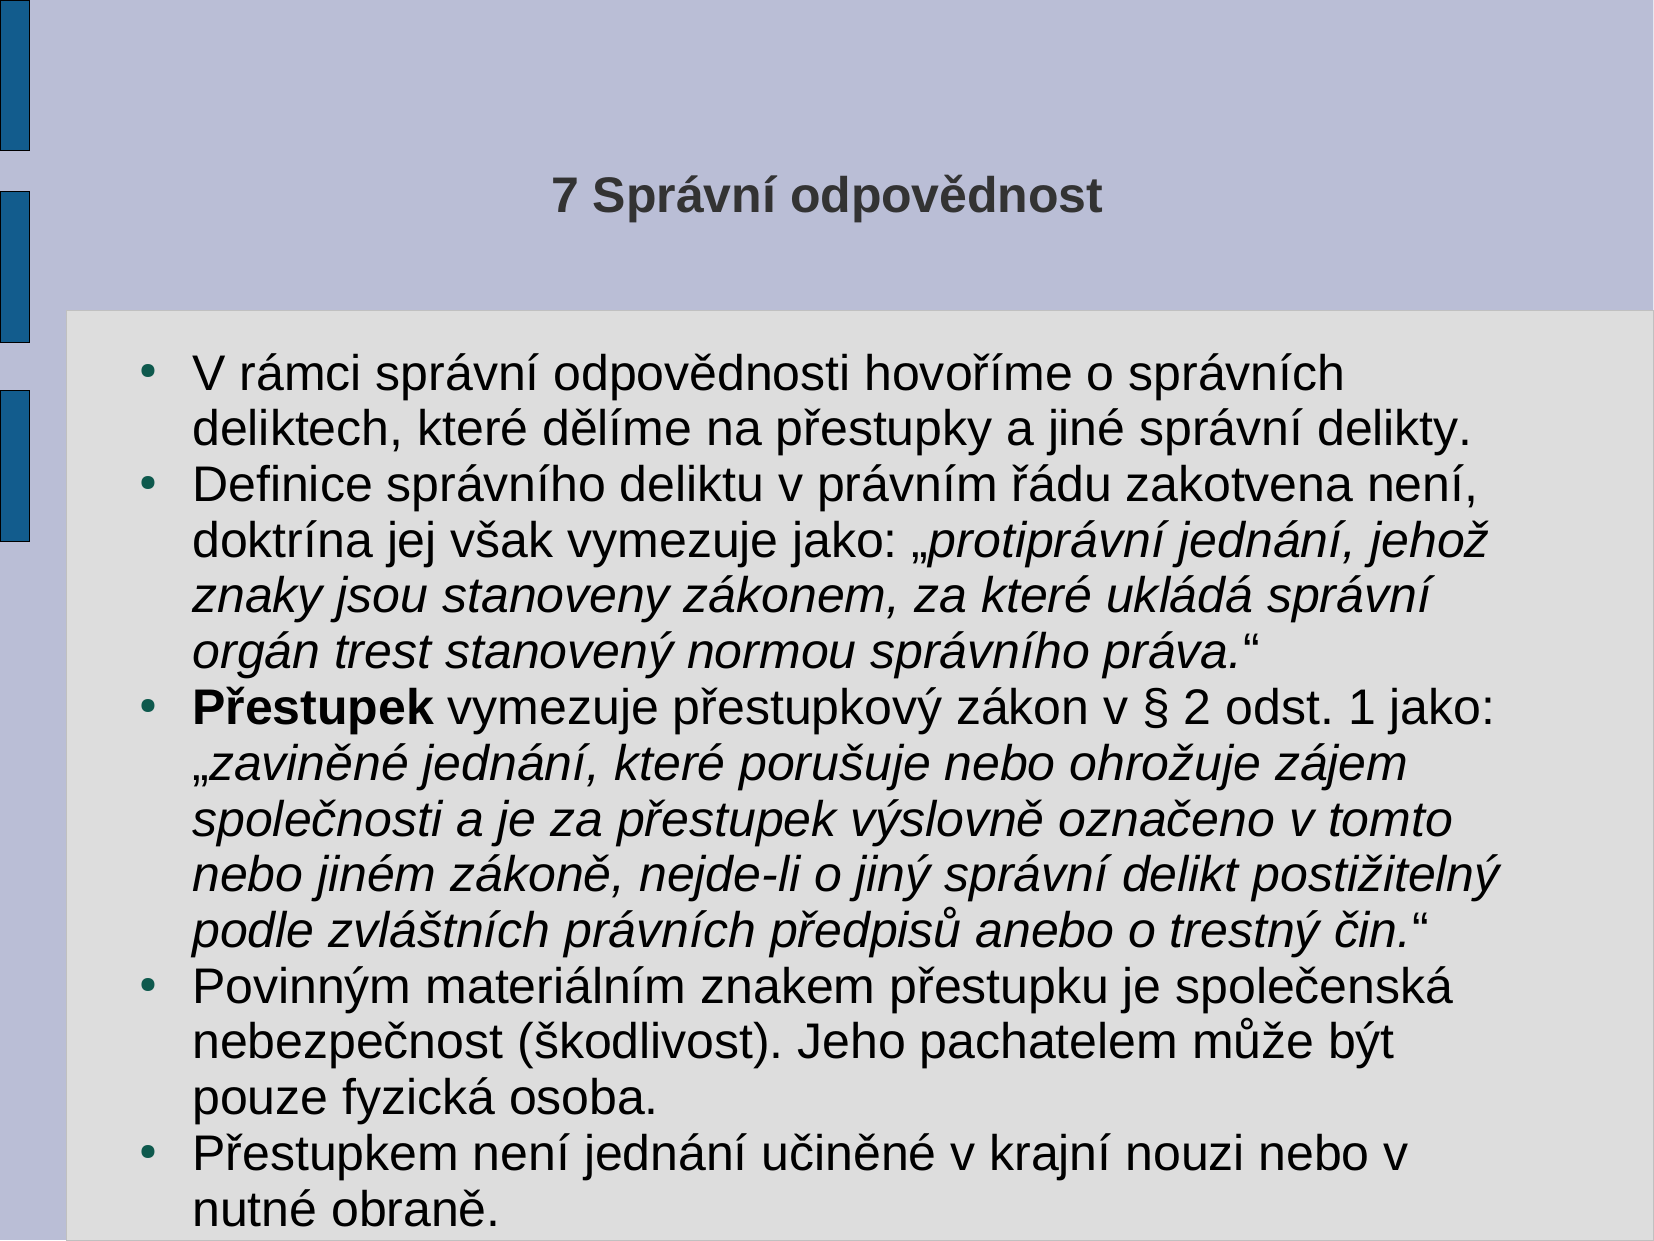

# 7 Správní odpovědnost
V rámci správní odpovědnosti hovoříme o správních deliktech, které dělíme na přestupky a jiné správní delikty.
Definice správního deliktu v právním řádu zakotvena není, doktrína jej však vymezuje jako: „protiprávní jednání, jehož znaky jsou stanoveny zákonem, za které ukládá správní orgán trest stanovený normou správního práva.“
Přestupek vymezuje přestupkový zákon v § 2 odst. 1 jako: „zaviněné jednání, které porušuje nebo ohrožuje zájem společnosti a je za přestupek výslovně označeno v tomto nebo jiném zákoně, nejde-li o jiný správní delikt postižitelný podle zvláštních právních předpisů anebo o trestný čin.“
Povinným materiálním znakem přestupku je společenská nebezpečnost (škodlivost). Jeho pachatelem může být pouze fyzická osoba.
Přestupkem není jednání učiněné v krajní nouzi nebo v nutné obraně.